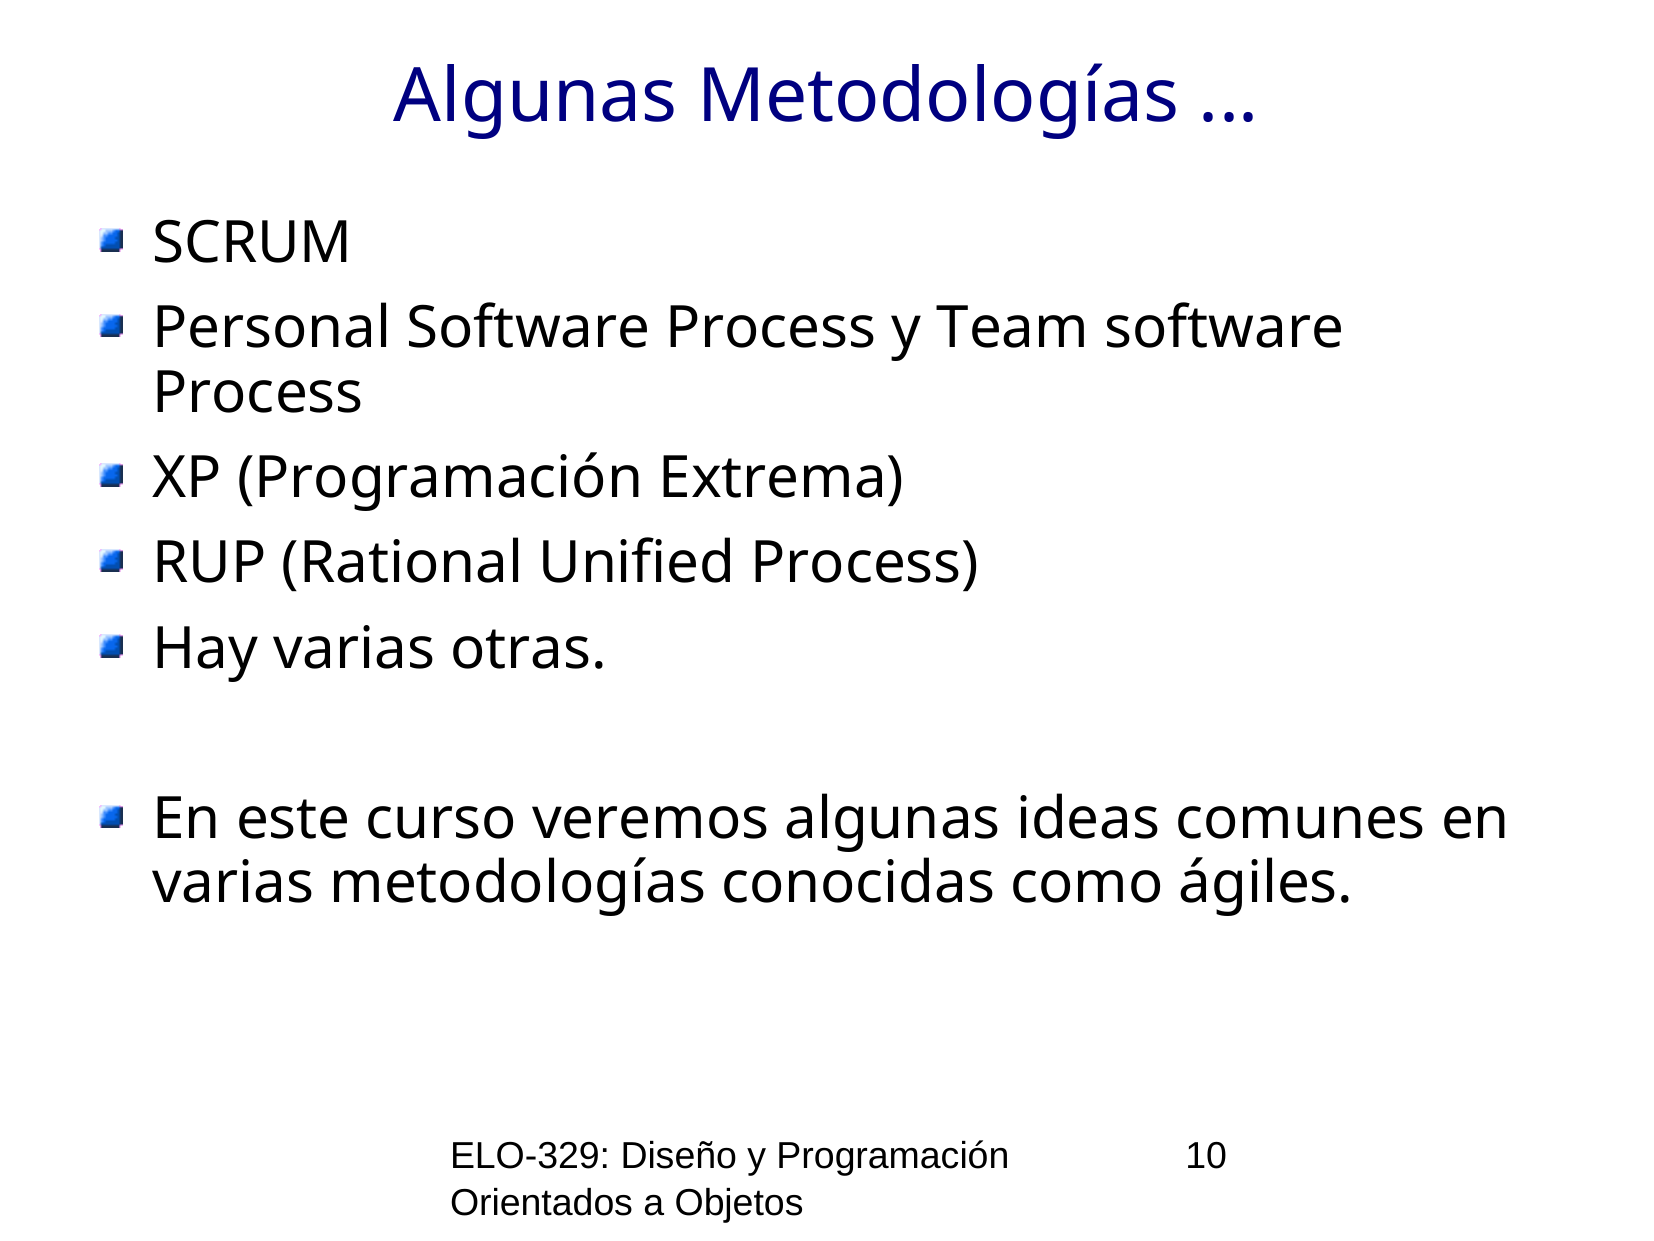

# Algunas Metodologías ...
SCRUM
Personal Software Process y Team software Process
XP (Programación Extrema)‏
RUP (Rational Unified Process)‏
Hay varias otras.
En este curso veremos algunas ideas comunes en varias metodologías conocidas como ágiles.
10